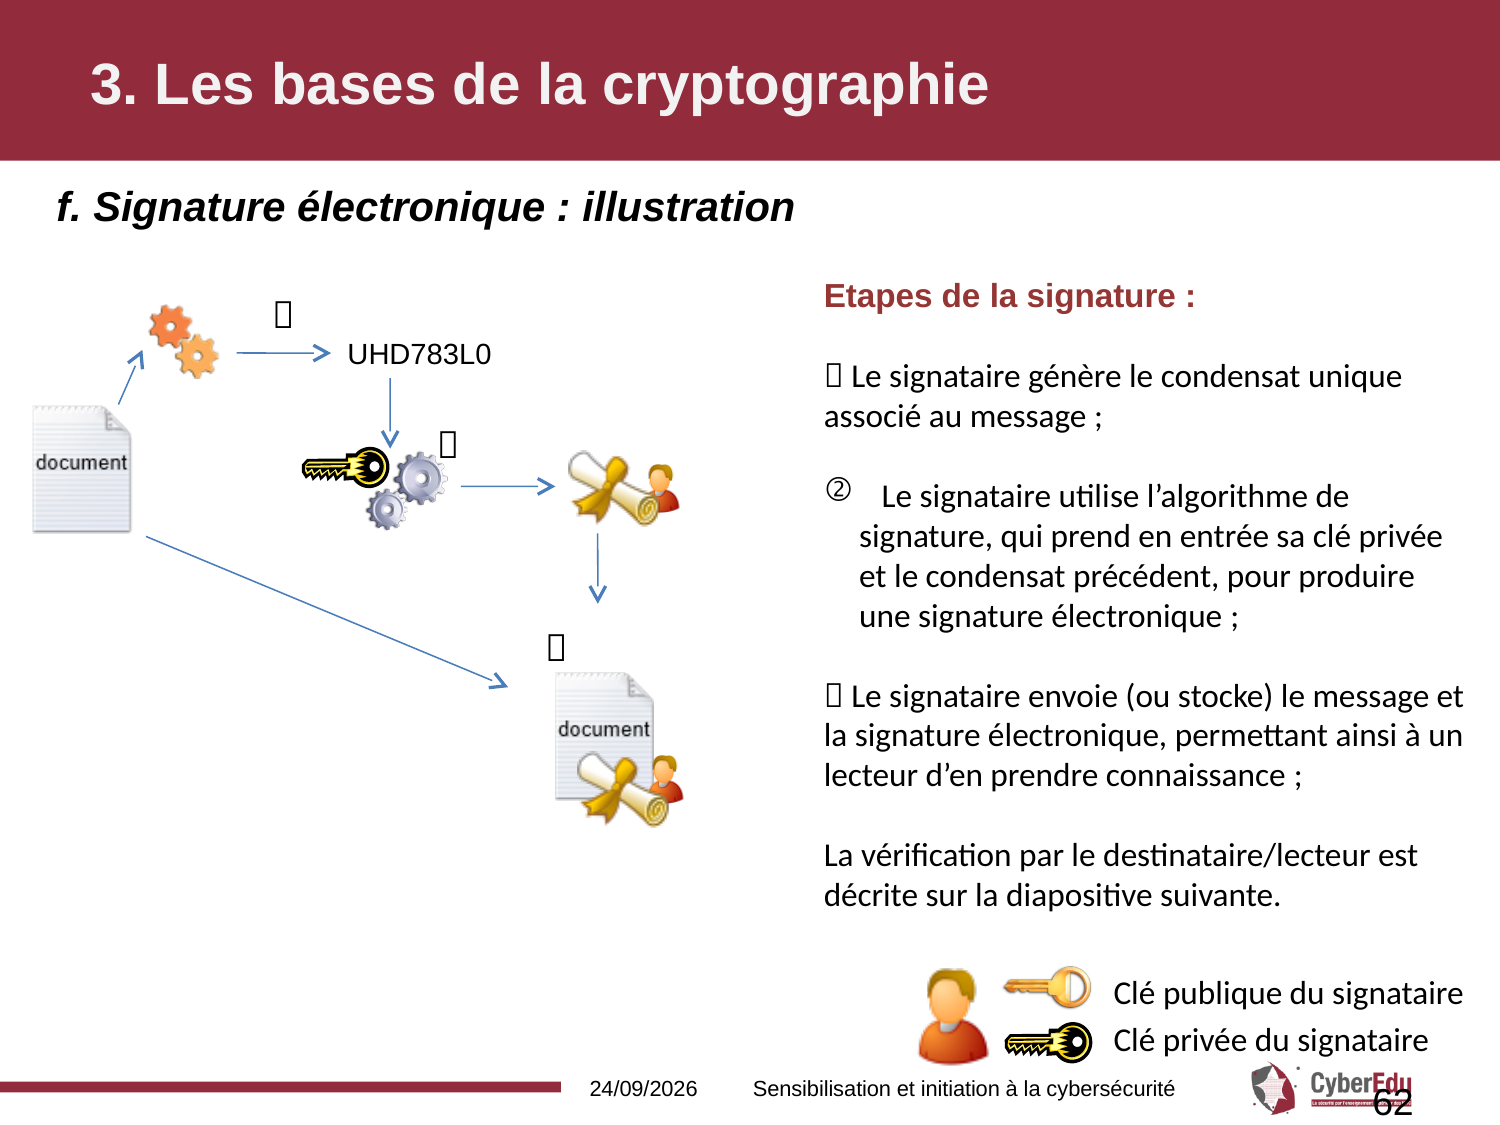

# 3. Les bases de la cryptographie
f. Signature électronique : illustration
Etapes de la signature :
 Le signataire génère le condensat unique associé au message ;
 Le signataire utilise l’algorithme de signature, qui prend en entrée sa clé privée et le condensat précédent, pour produire une signature électronique ;
 Le signataire envoie (ou stocke) le message et la signature électronique, permettant ainsi à un lecteur d’en prendre connaissance ;
La vérification par le destinataire/lecteur est décrite sur la diapositive suivante.

UHD783L0


Clé publique du signataire
Clé privée du signataire
Sensibilisation et initiation à la cybersécurité